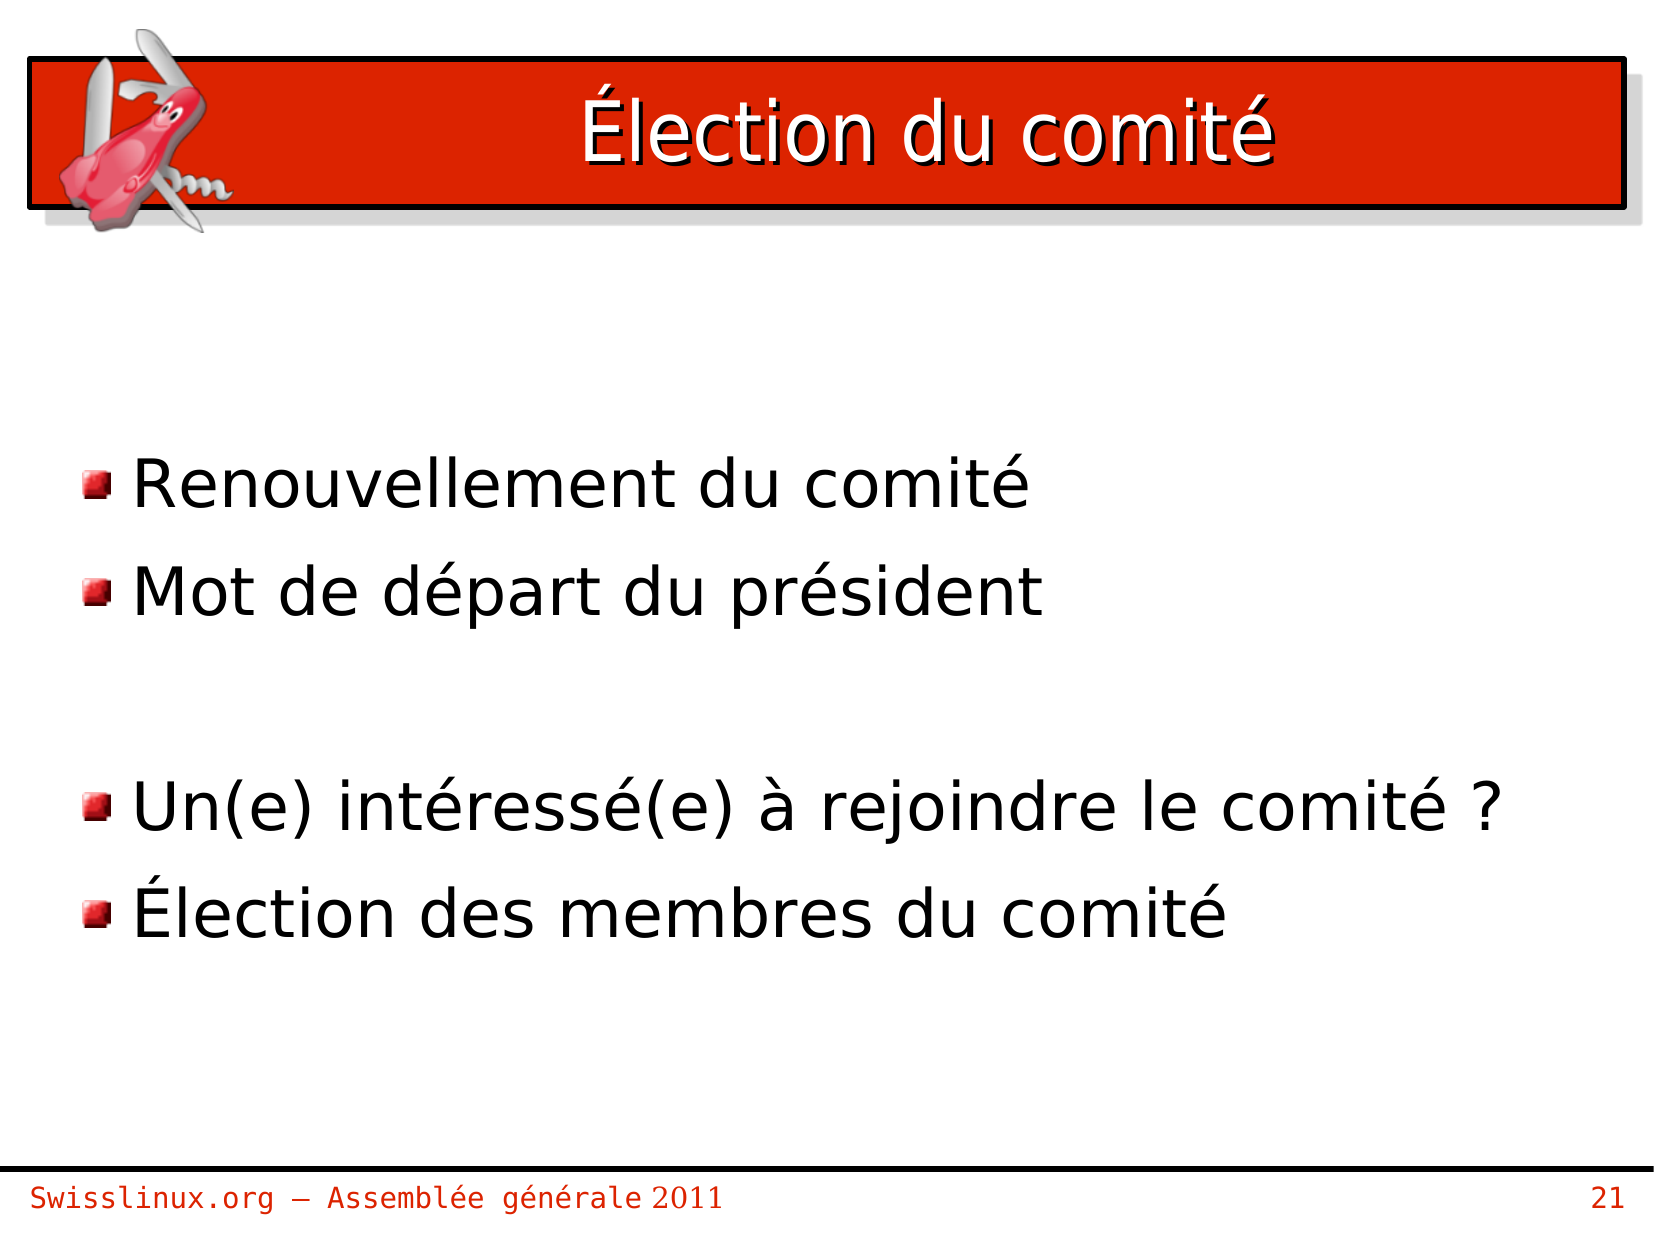

# Élection du comité
 Renouvellement du comité
 Mot de départ du président
 Un(e) intéressé(e) à rejoindre le comité ?
 Élection des membres du comité
26 Janvier 2007
21